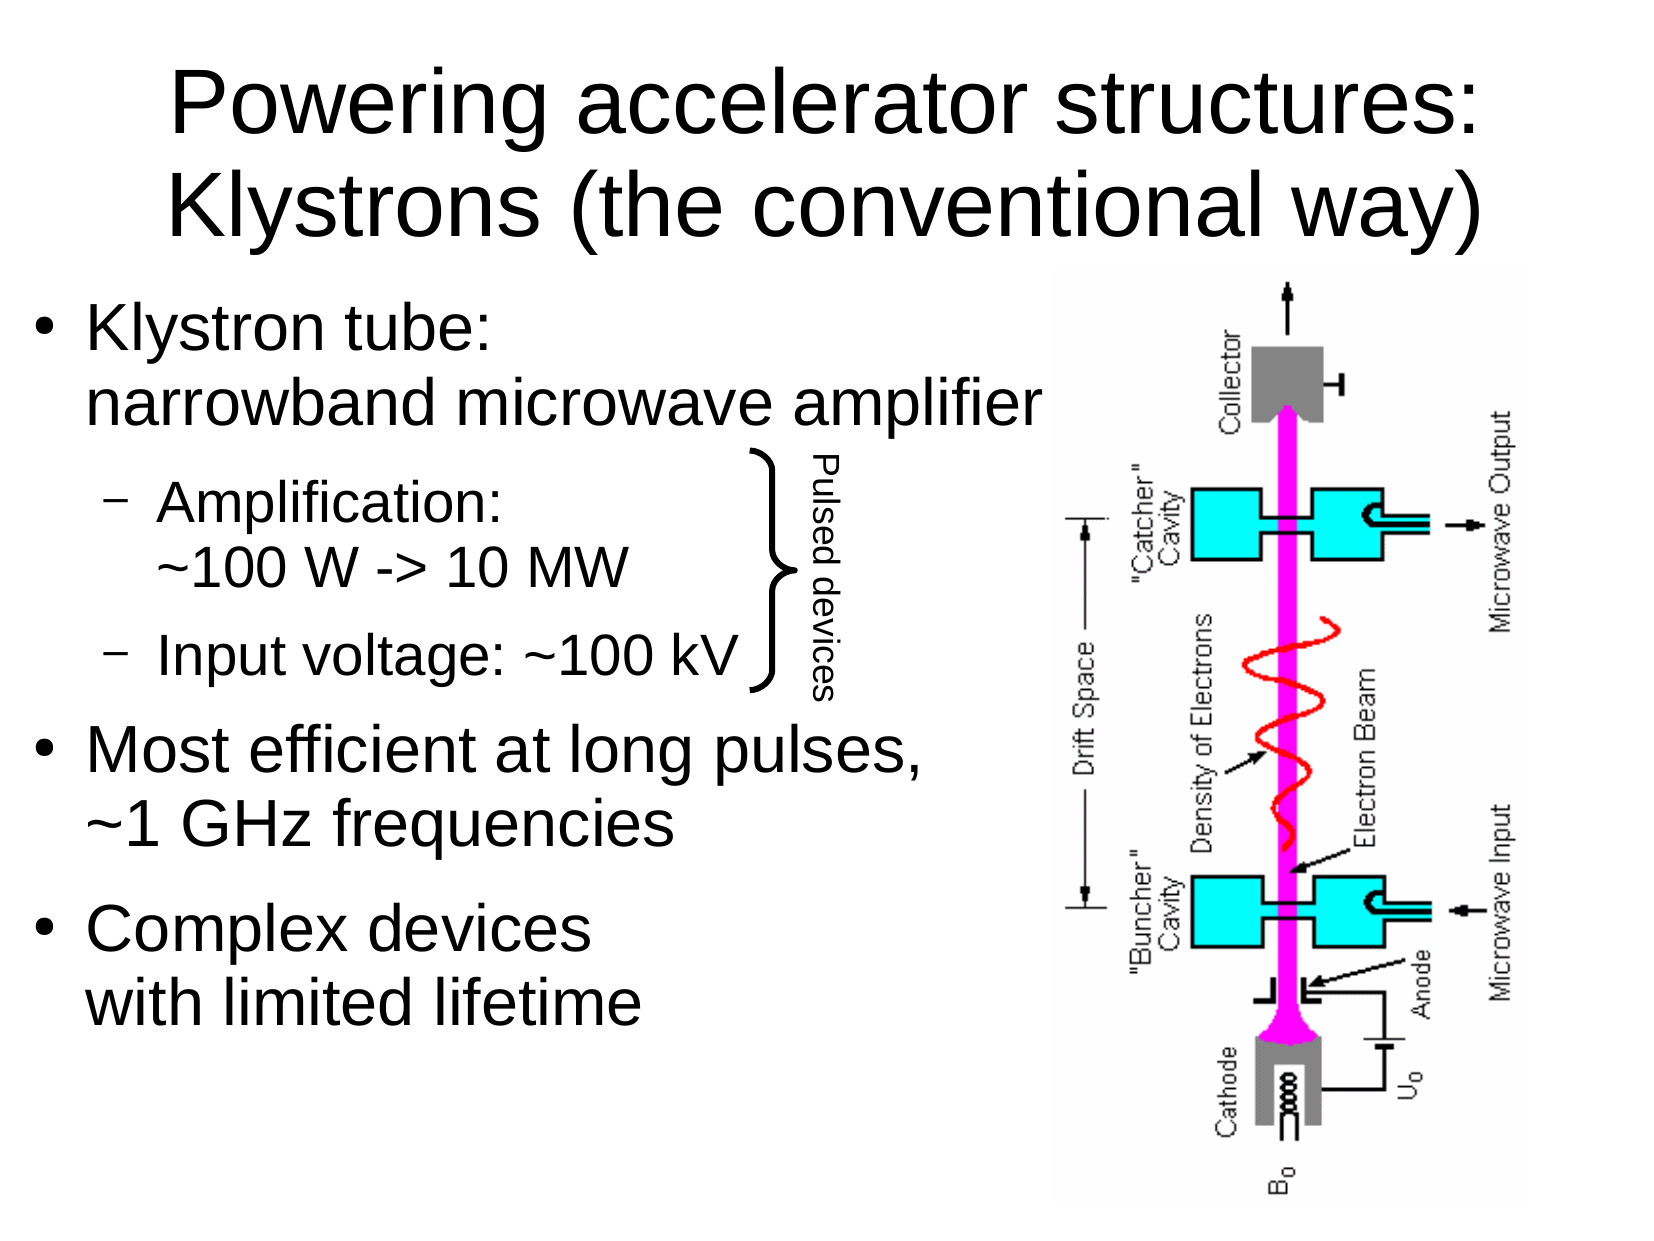

# Powering accelerator structures: Klystrons (the conventional way)
Klystron tube:
narrowband microwave amplifier
Amplification:
~100 W -> 10 MW
Input voltage: ~100 kV
Most efficient at long pulses,
~1 GHz frequencies
Complex devices
with limited lifetime
Pulsed devices